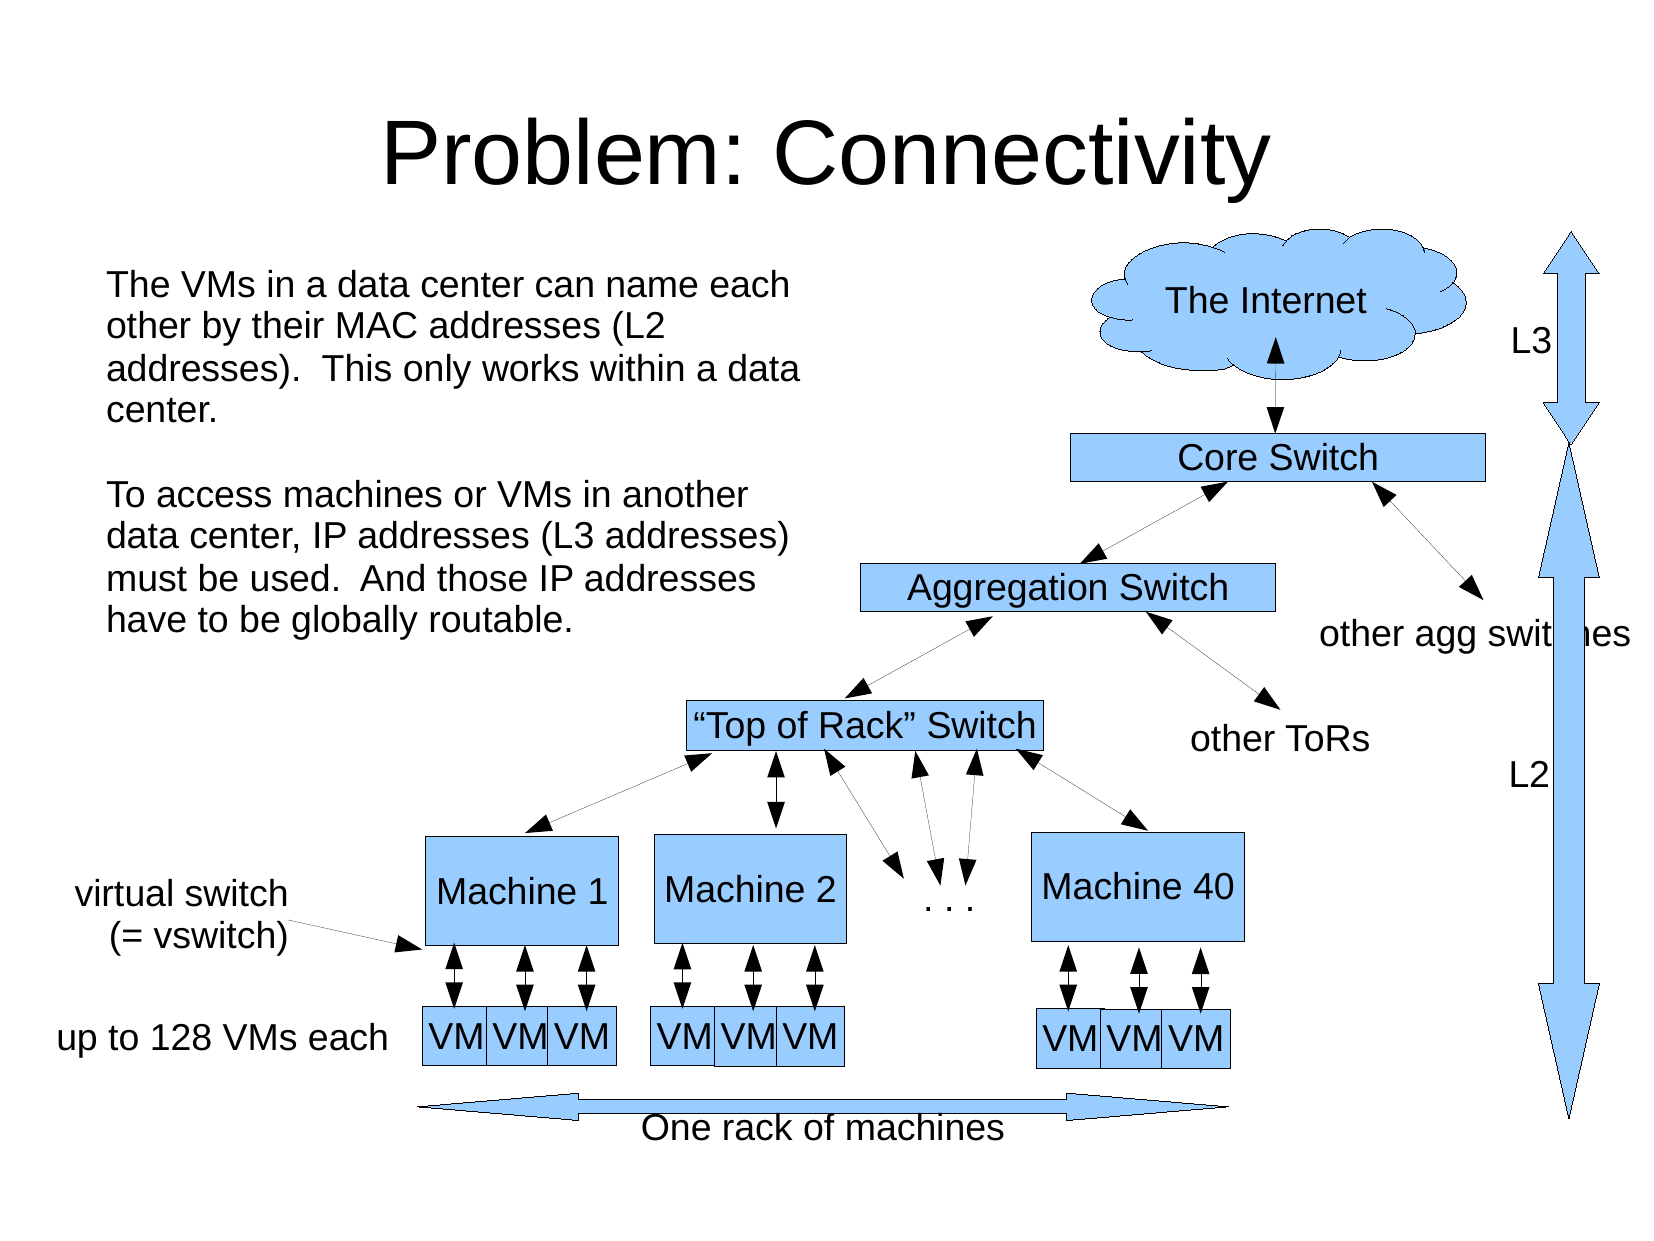

# Problem: Connectivity
The Internet
The VMs in a data center can name each other by their MAC addresses (L2 addresses). This only works within a data center.
To access machines or VMs in another data center, IP addresses (L3 addresses) must be used. And those IP addresses have to be globally routable.
L3
Core Switch
Aggregation Switch
other agg switches
“Top of Rack” Switch
other ToRs
L2
Machine 40
Machine 2
Machine 1
virtual switch
(= vswitch)
. . .
VM
VM
VM
VM
VM
VM
up to 128 VMs each
VM
VM
VM
One rack of machines